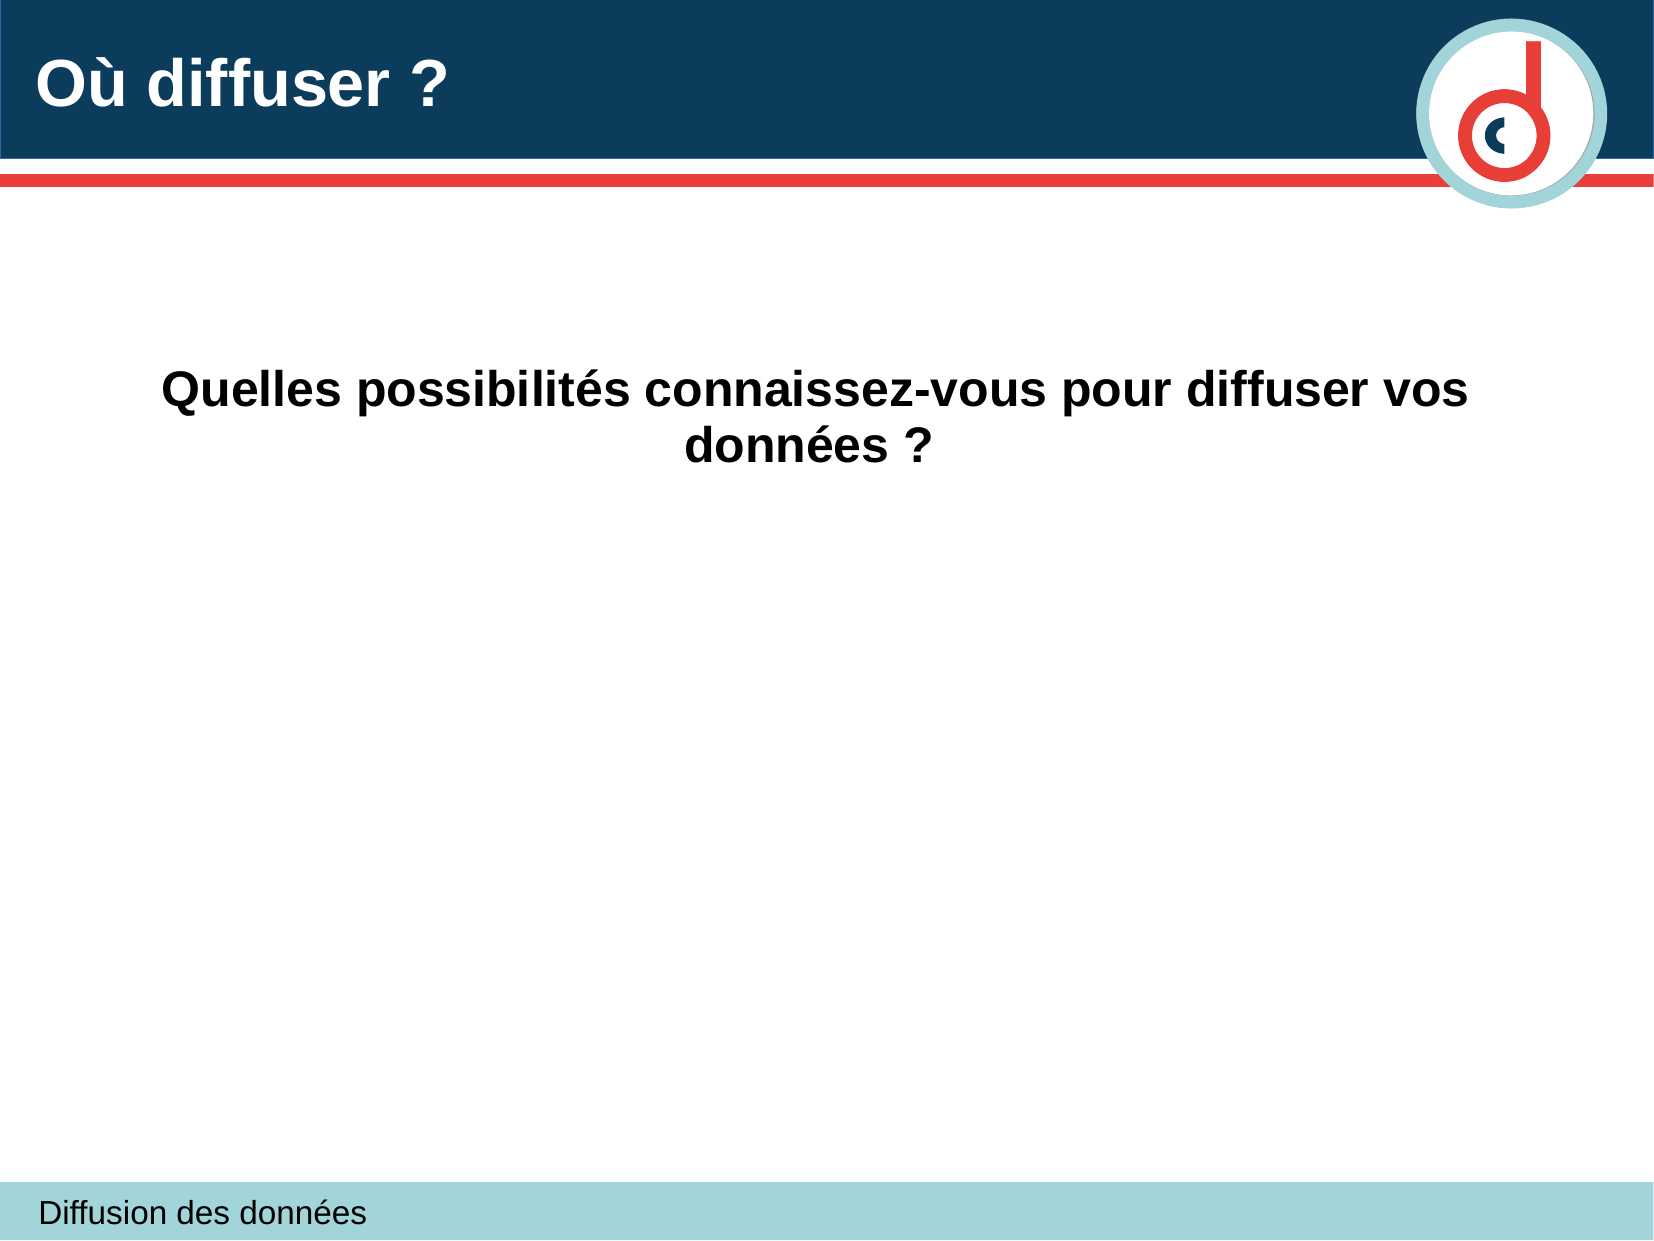

# Où diffuser ?
Quelles possibilités connaissez-vous pour diffuser vos données ?
Diffusion des données